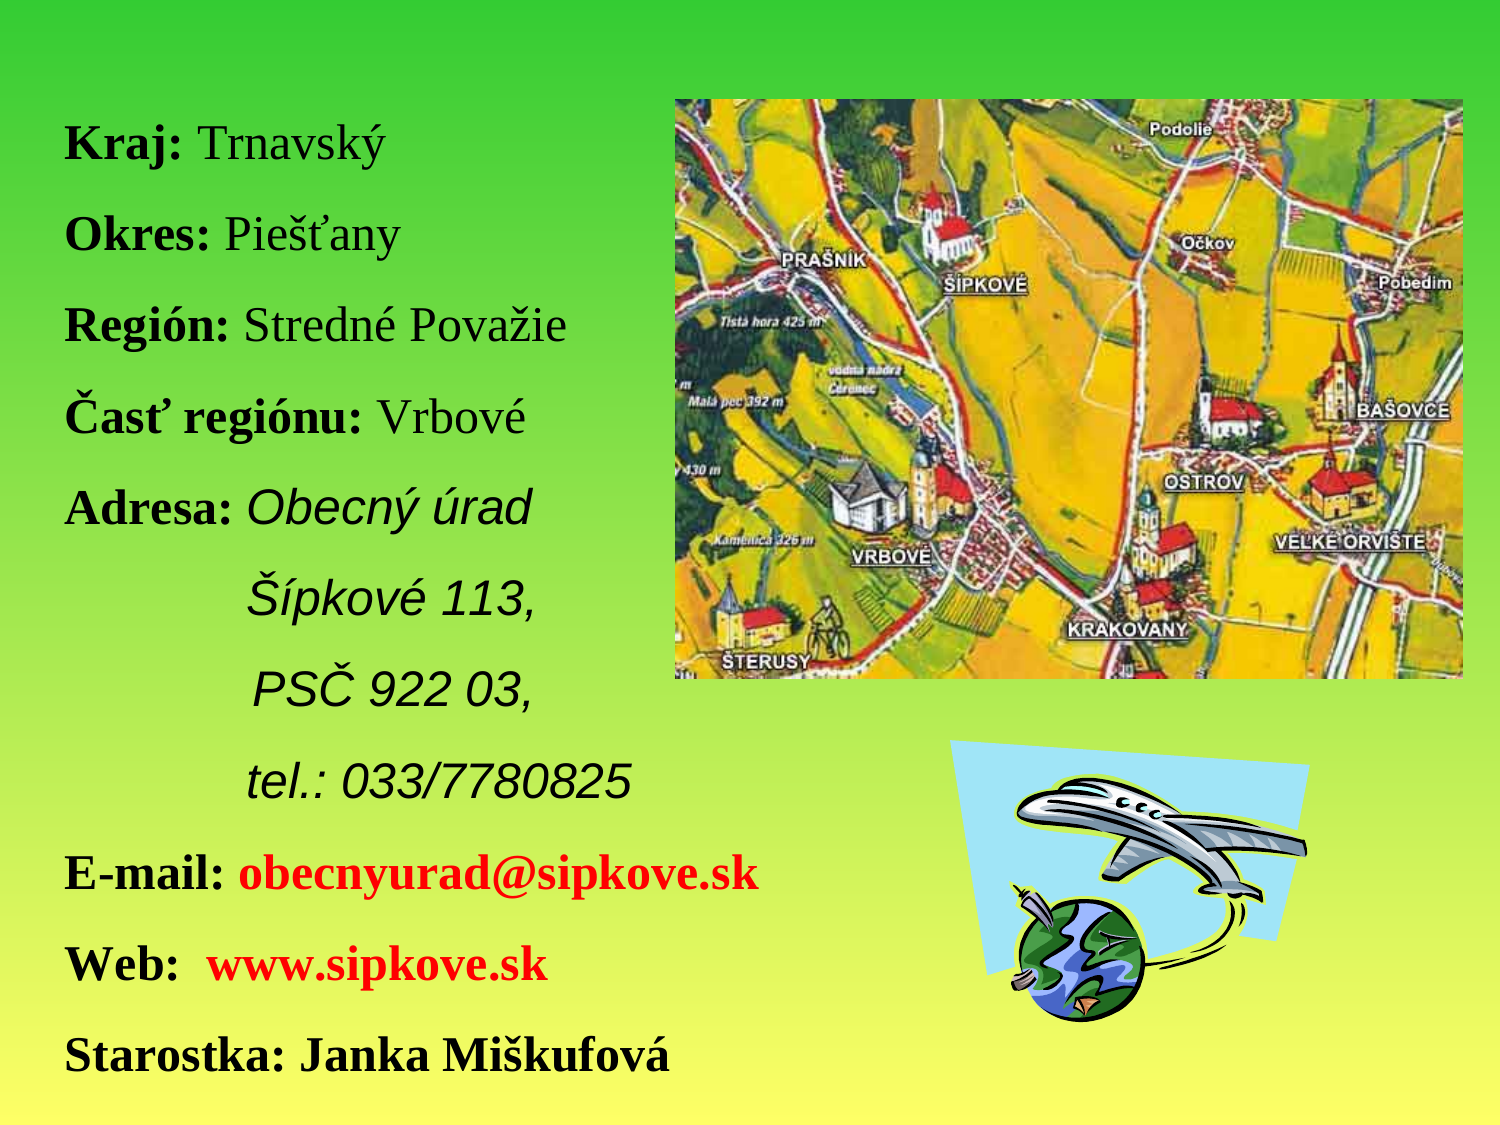

Kraj: Trnavský
Okres: Piešťany
Región: Stredné Považie
Časť regiónu: Vrbové
Adresa: Obecný úrad
 Šípkové 113,
 PSČ 922 03,
 tel.: 033/7780825
E-mail: obecnyurad@sipkove.sk
Web: www.sipkove.sk
Starostka: Janka Miškufová